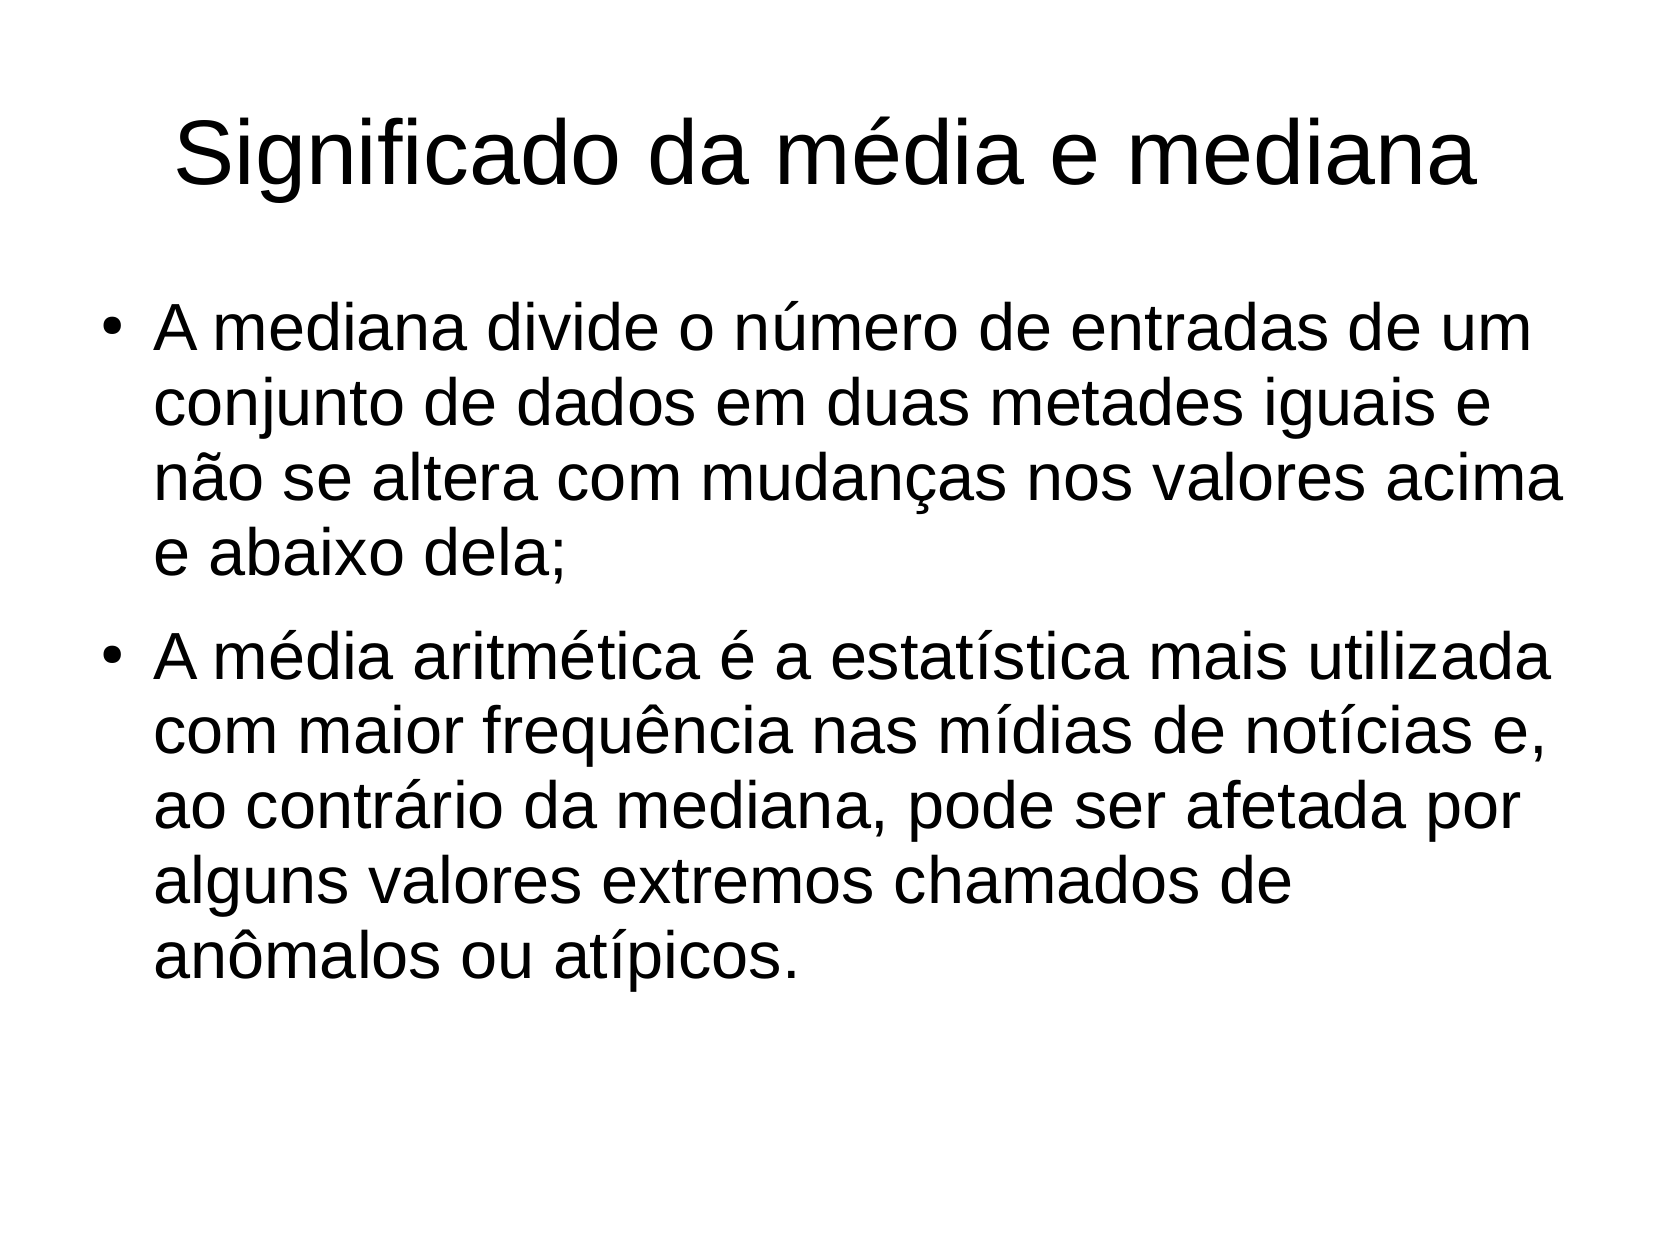

# Significado da média e mediana
A mediana divide o número de entradas de um conjunto de dados em duas metades iguais e não se altera com mudanças nos valores acima e abaixo dela;
A média aritmética é a estatística mais utilizada com maior frequência nas mídias de notícias e, ao contrário da mediana, pode ser afetada por alguns valores extremos chamados de anômalos ou atípicos.